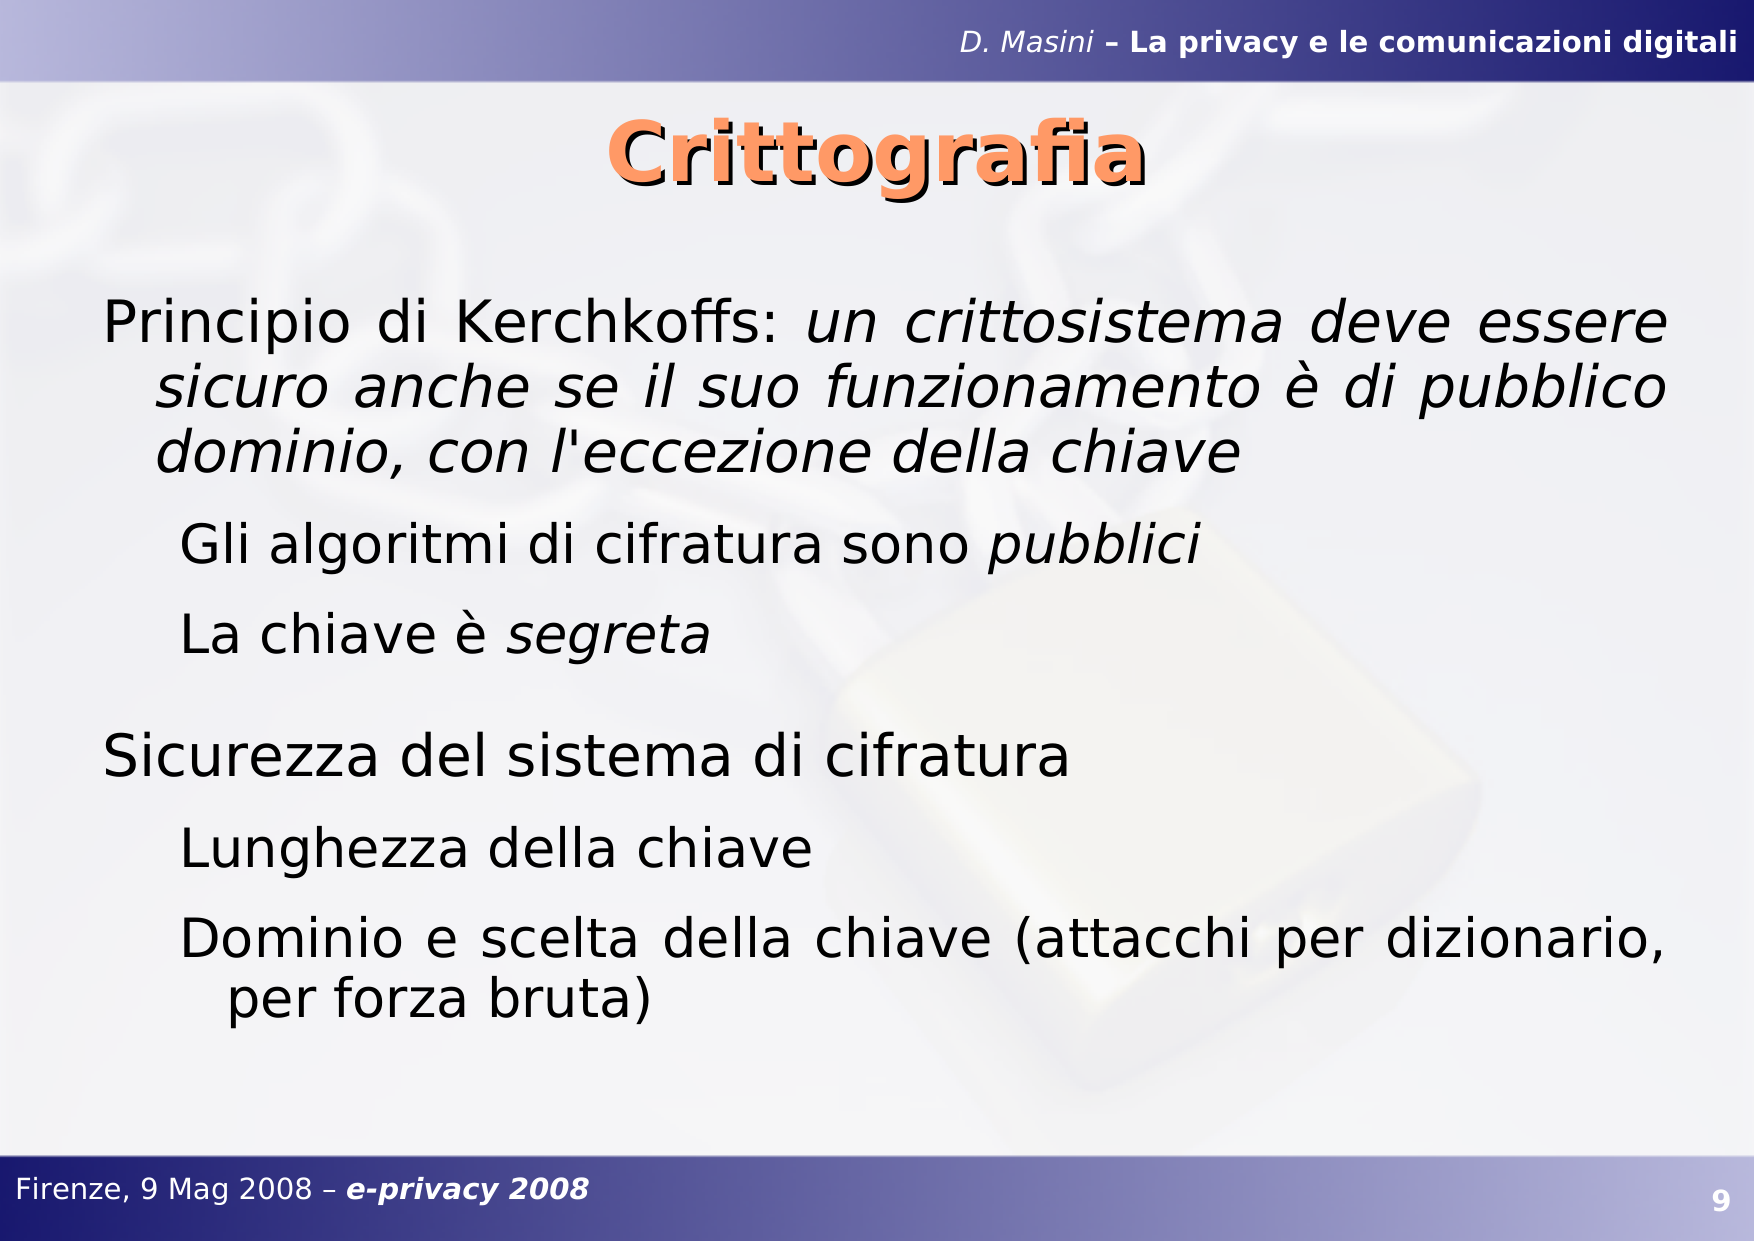

# Crittografia
Principio di Kerchkoffs: un crittosistema deve essere sicuro anche se il suo funzionamento è di pubblico dominio, con l'eccezione della chiave
Gli algoritmi di cifratura sono pubblici
La chiave è segreta
Sicurezza del sistema di cifratura
Lunghezza della chiave
Dominio e scelta della chiave (attacchi per dizionario, per forza bruta)